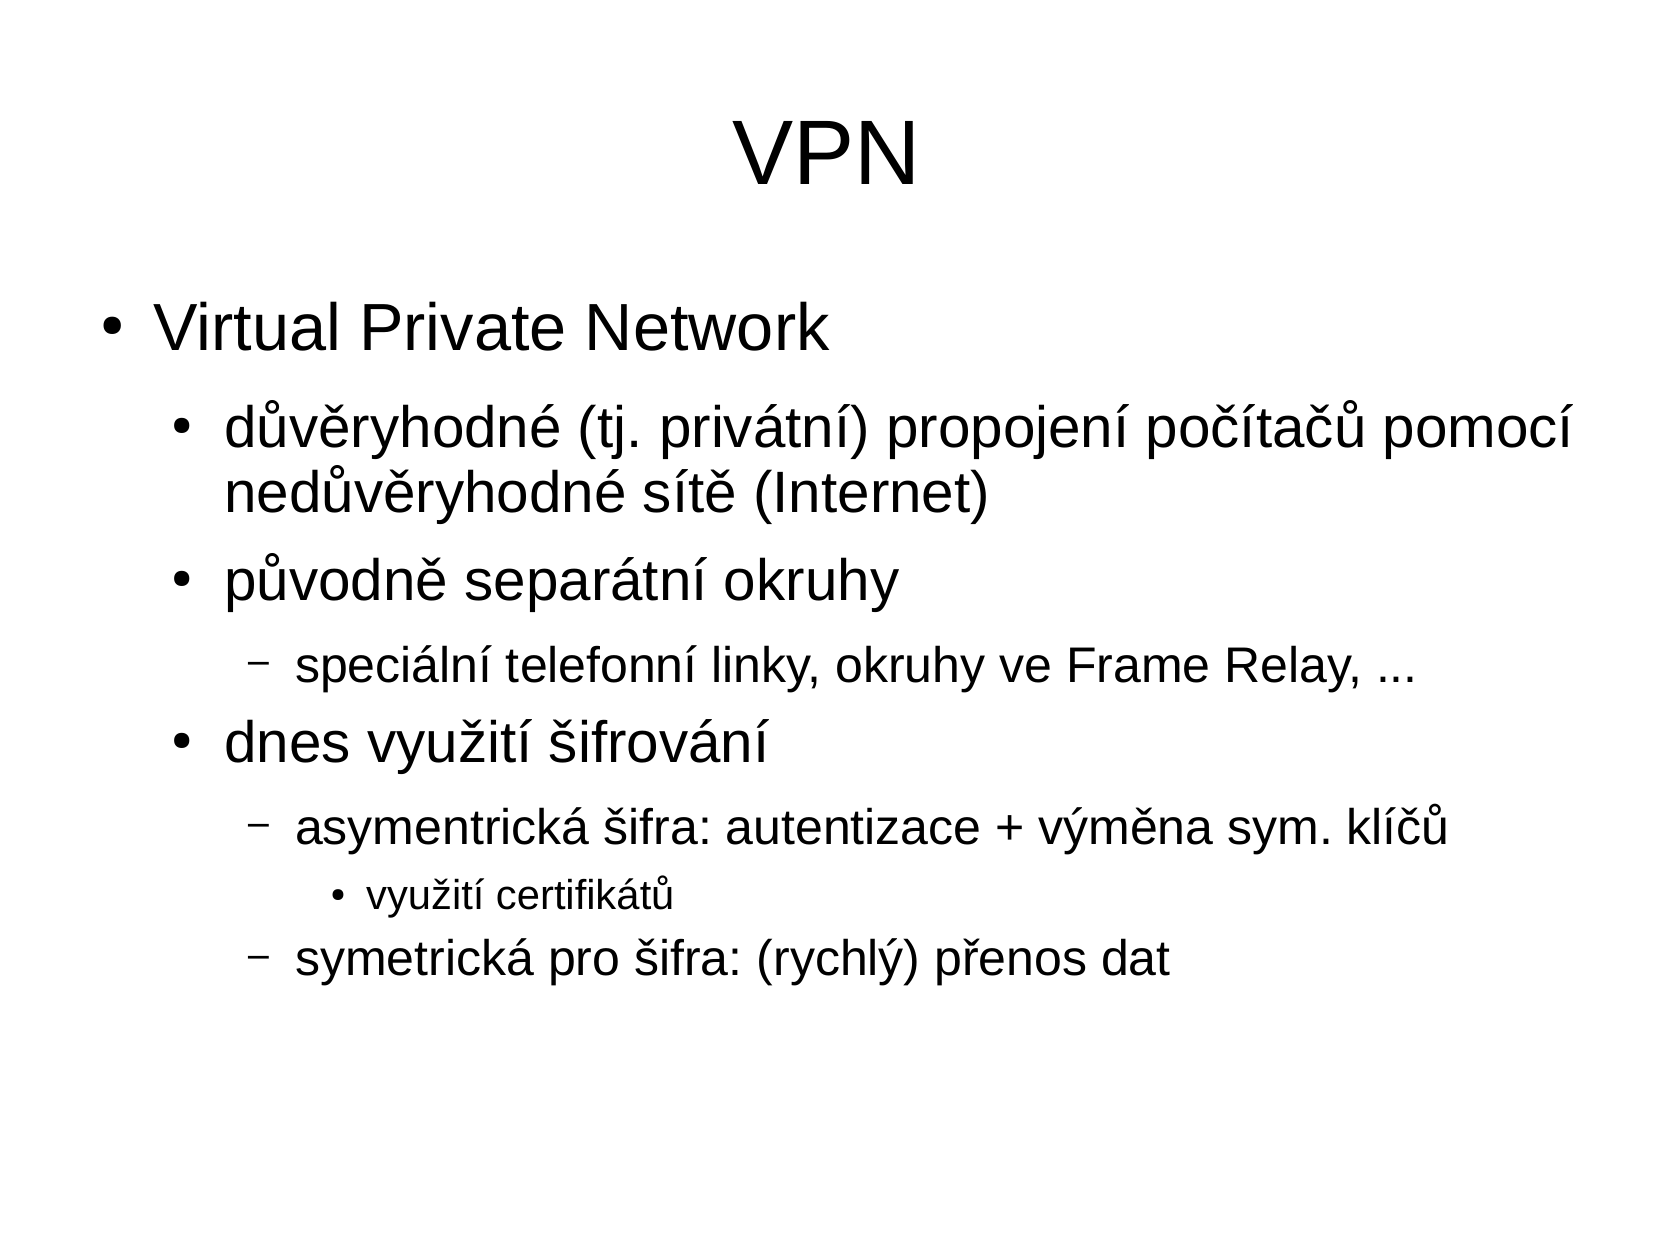

# VPN
Virtual Private Network
důvěryhodné (tj. privátní) propojení počítačů pomocí nedůvěryhodné sítě (Internet)
původně separátní okruhy
speciální telefonní linky, okruhy ve Frame Relay, ...
dnes využití šifrování
asymentrická šifra: autentizace + výměna sym. klíčů
využití certifikátů
symetrická pro šifra: (rychlý) přenos dat